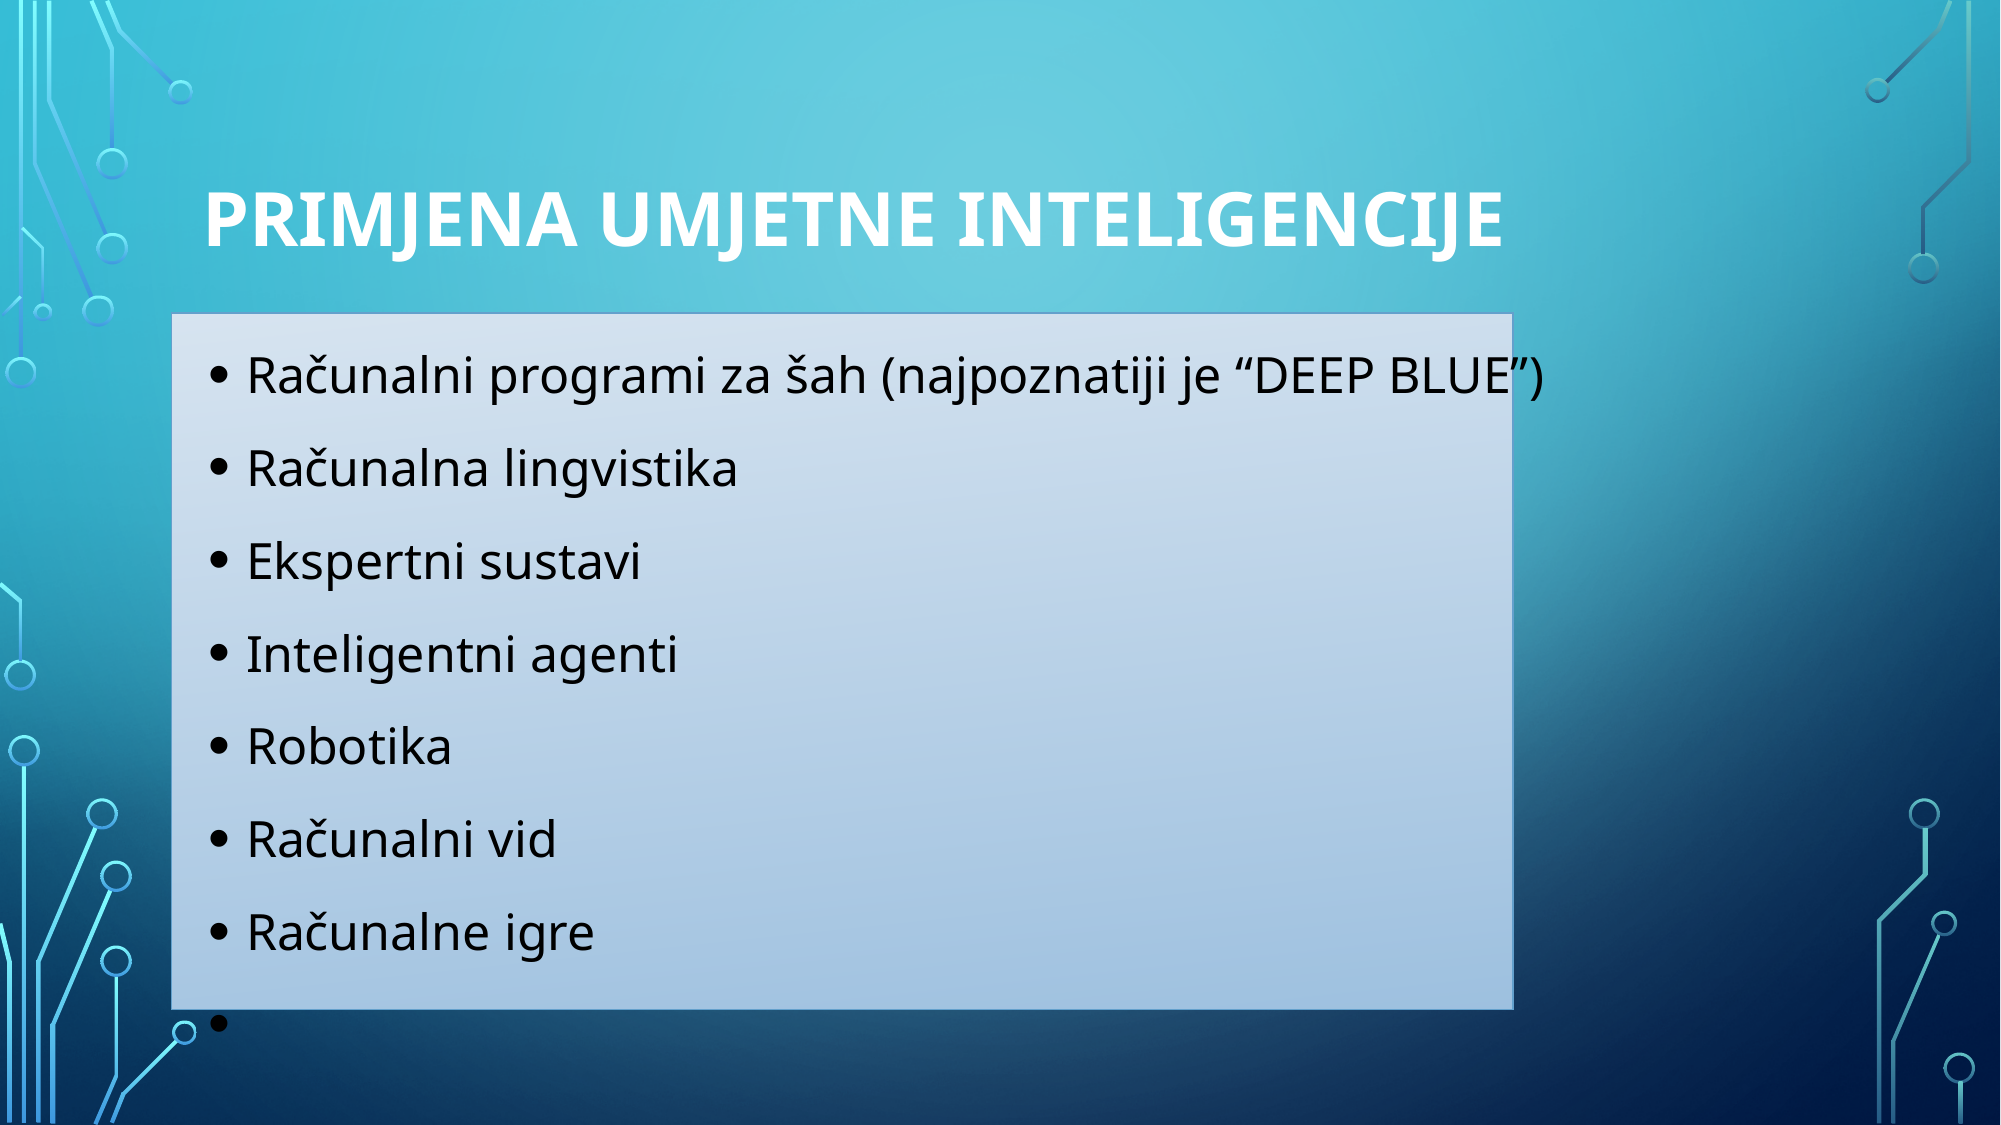

# PRIMJENA UMJETNE INTELIGENCIJE
Računalni programi za šah (najpoznatiji je “DEEP BLUE”)
Računalna lingvistika
Ekspertni sustavi
Inteligentni agenti
Robotika
Računalni vid
Računalne igre